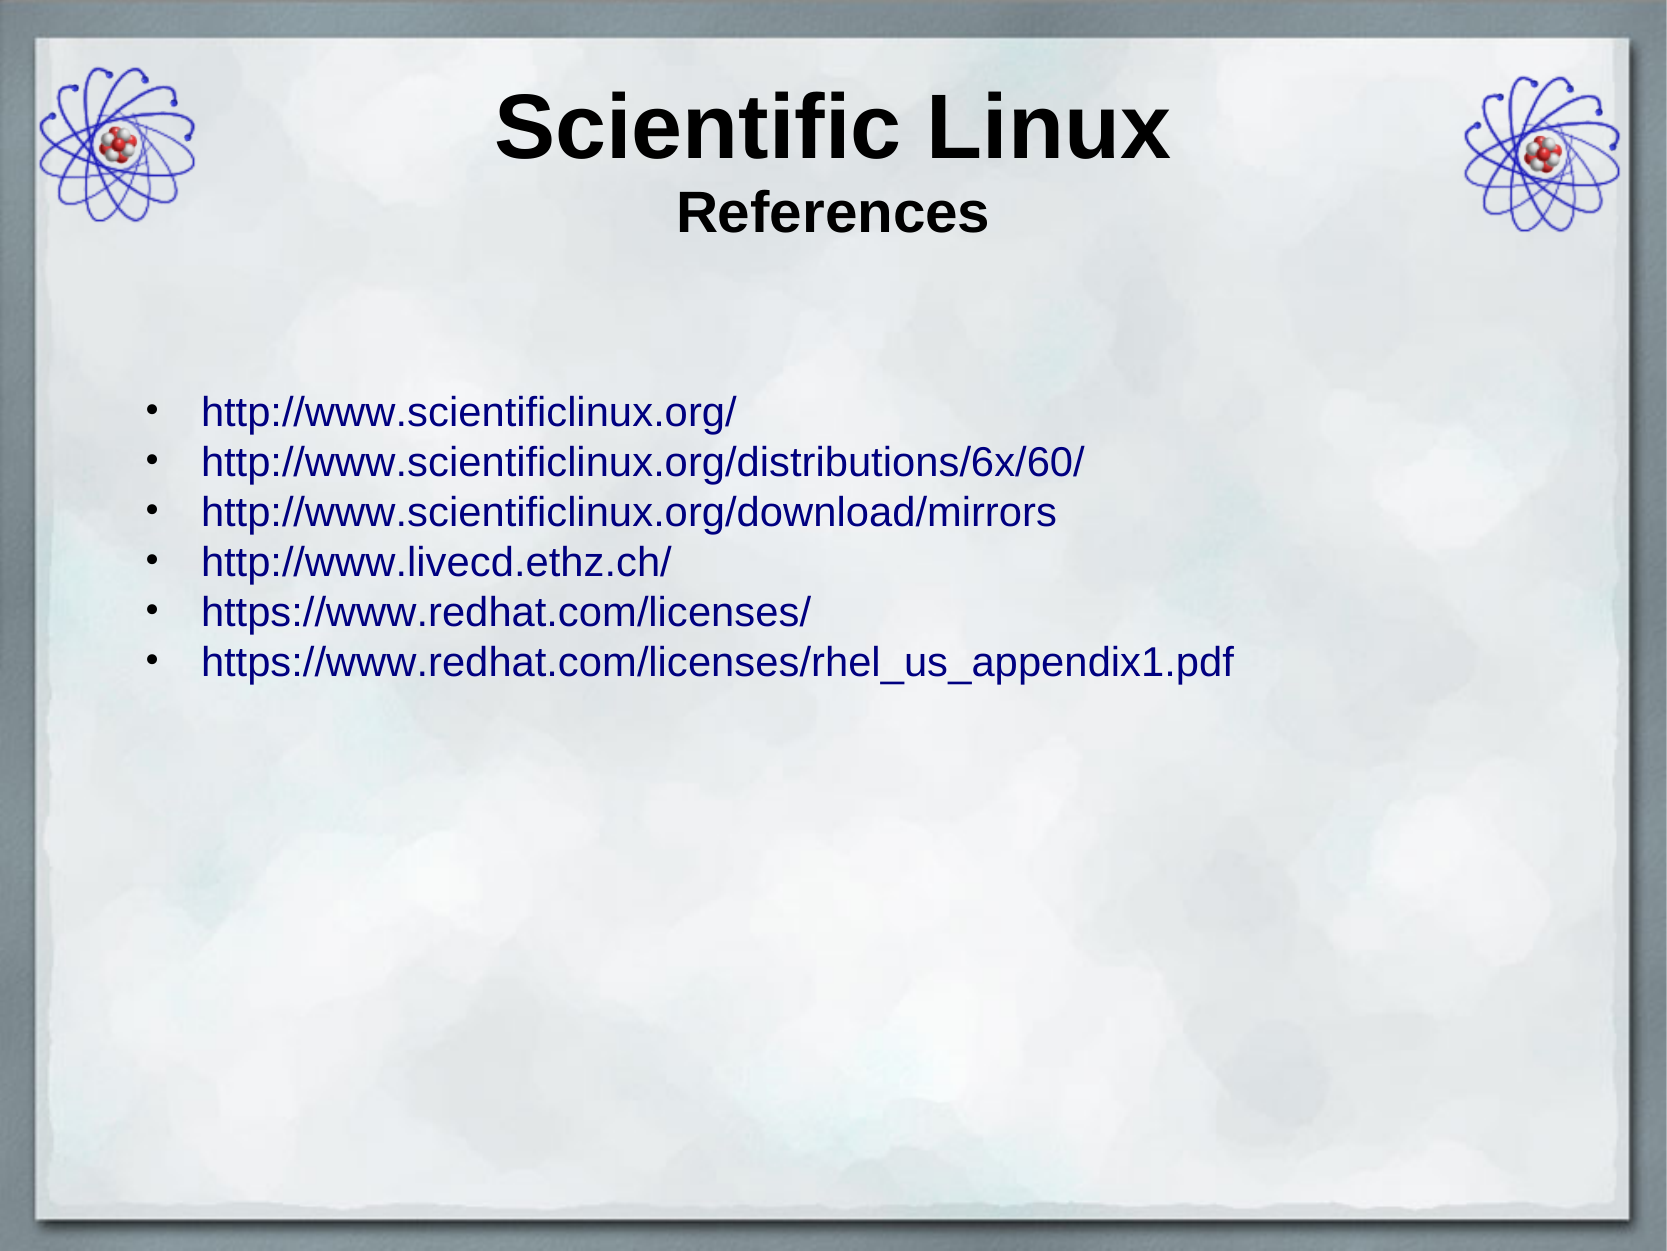

# Scientific Linux References
http://www.scientificlinux.org/
http://www.scientificlinux.org/distributions/6x/60/
http://www.scientificlinux.org/download/mirrors
http://www.livecd.ethz.ch/
https://www.redhat.com/licenses/
https://www.redhat.com/licenses/rhel_us_appendix1.pdf